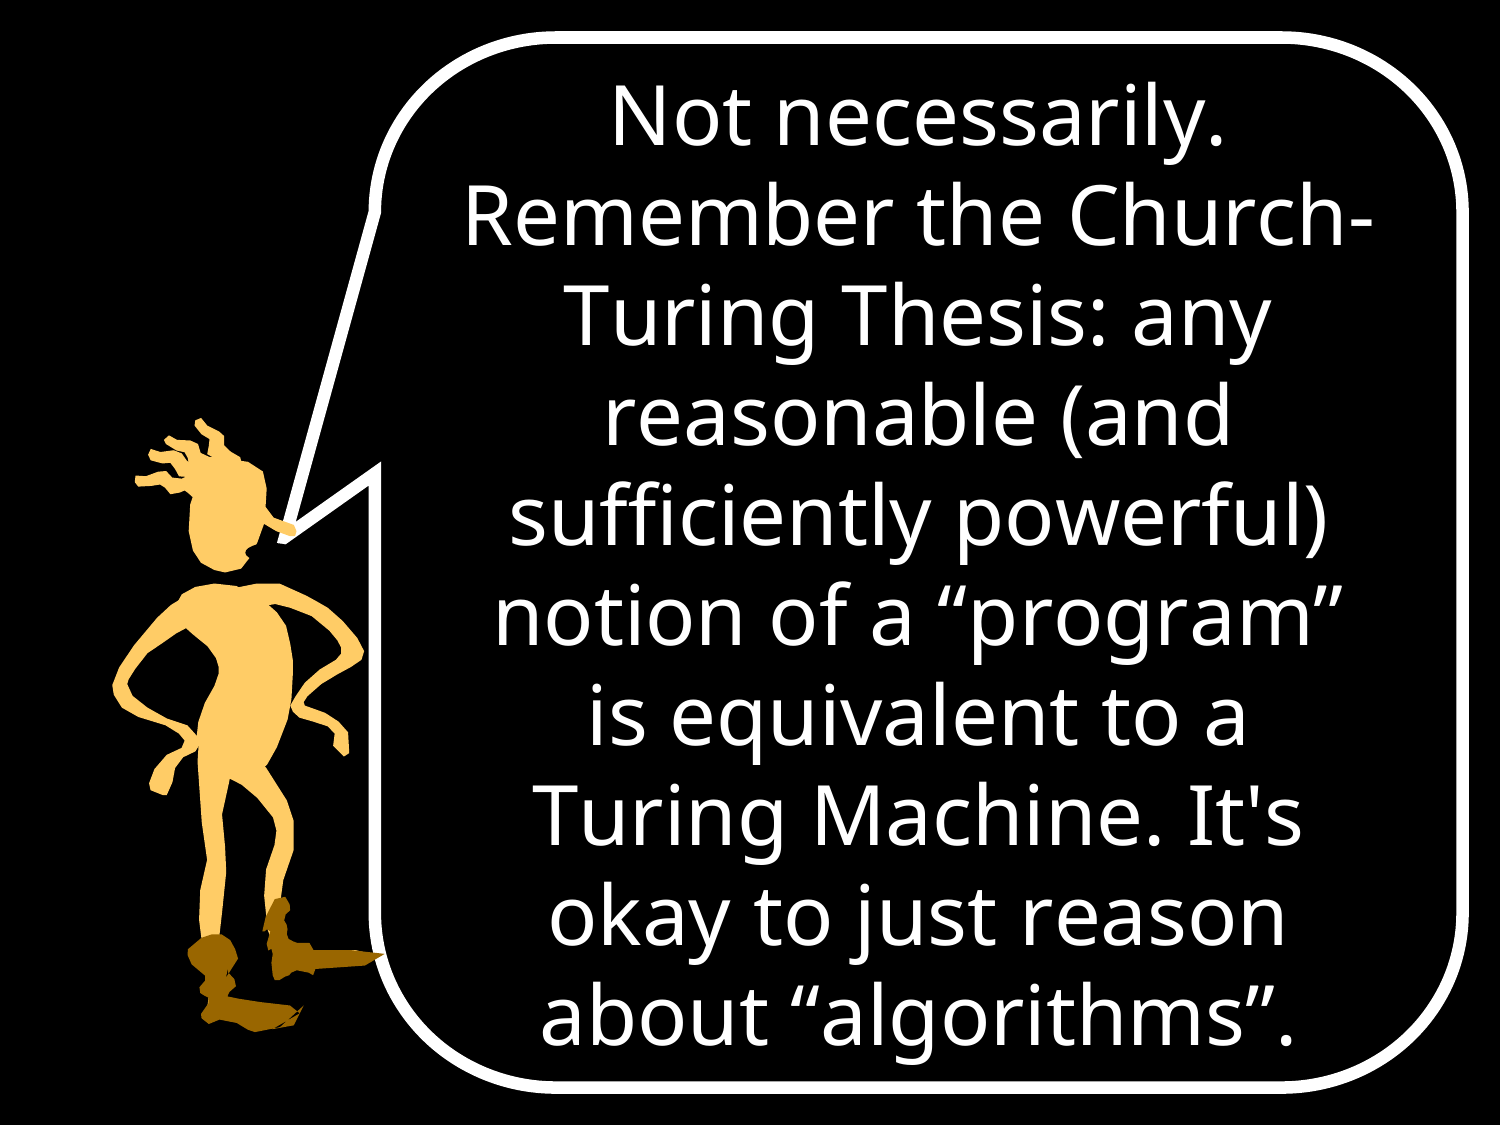

Not necessarily. Remember the Church-Turing Thesis: any reasonable (and sufficiently powerful) notion of a “program” is equivalent to a Turing Machine. It's okay to just reason about “algorithms”.